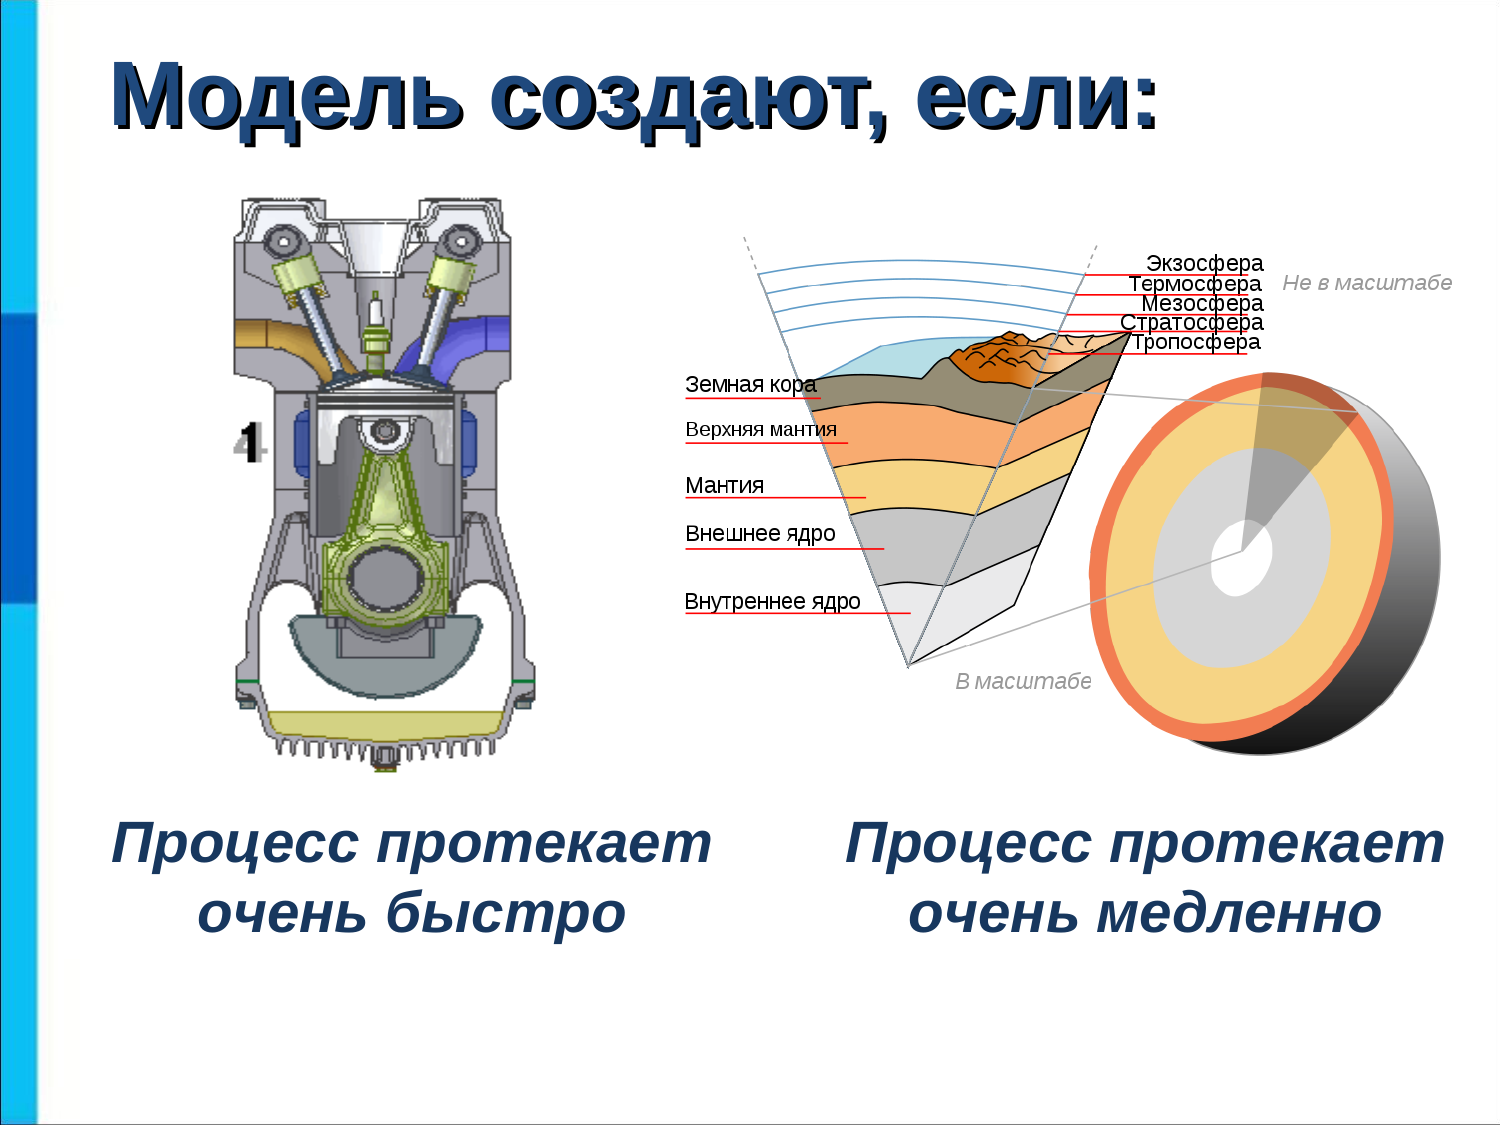

# Модель создают, если:
Процесс протекает очень быстро
Процесс протекает очень медленно